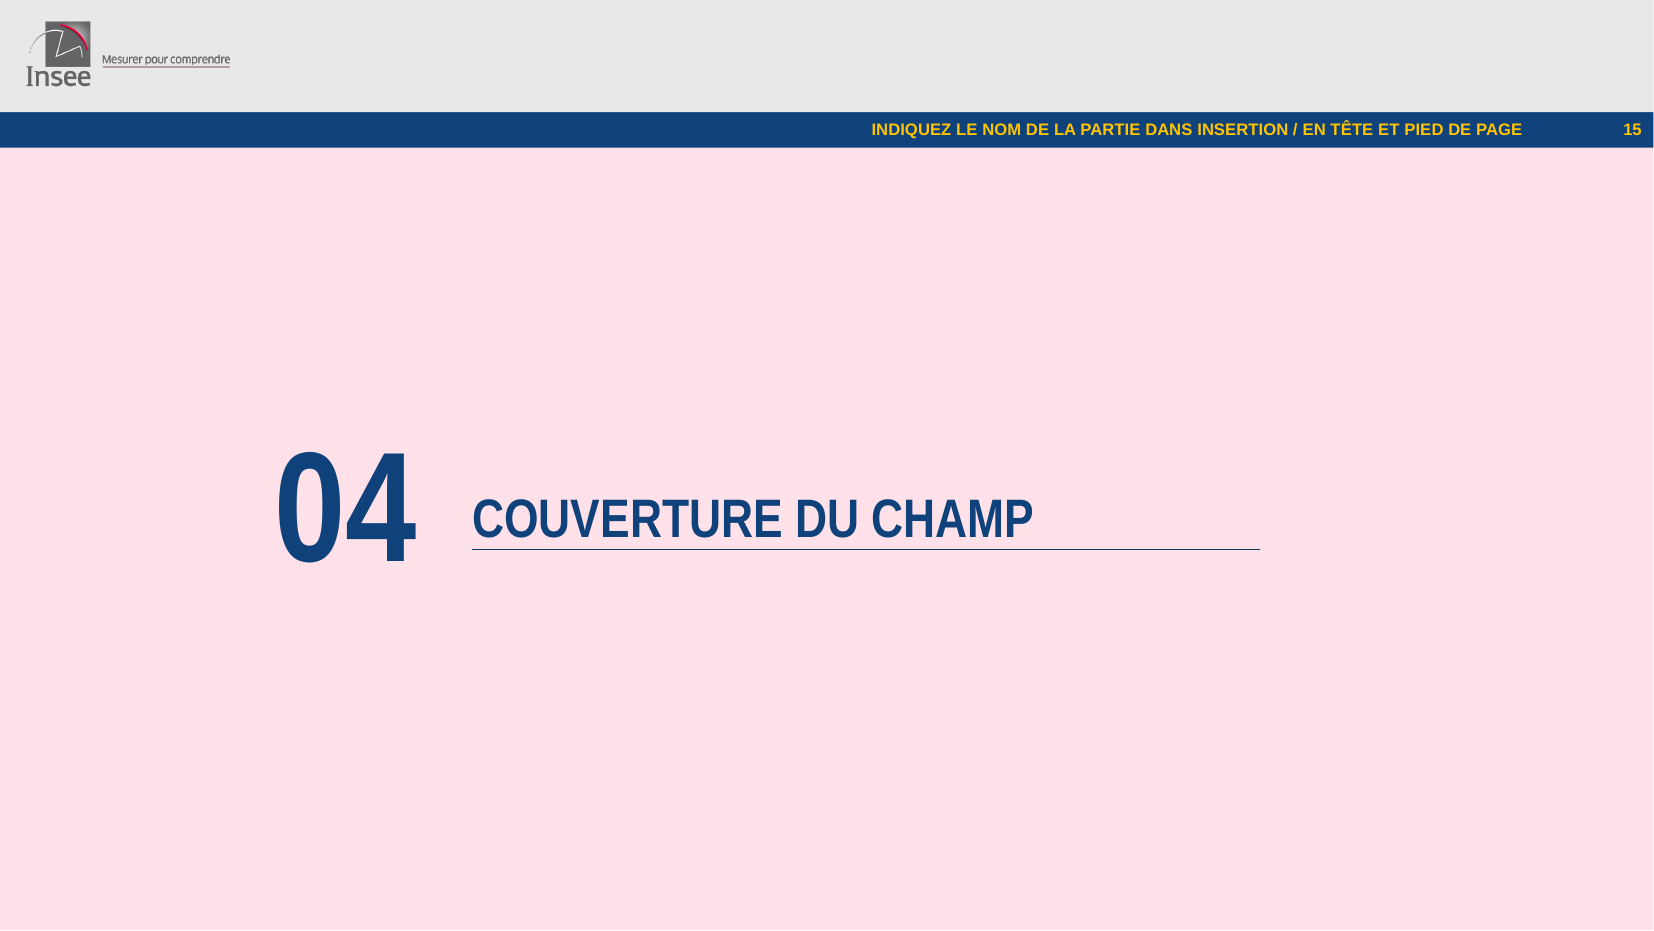

Indiquez le nom de la partie dans Insertion / En tête et pied de page
15
04
# Couverture du champ